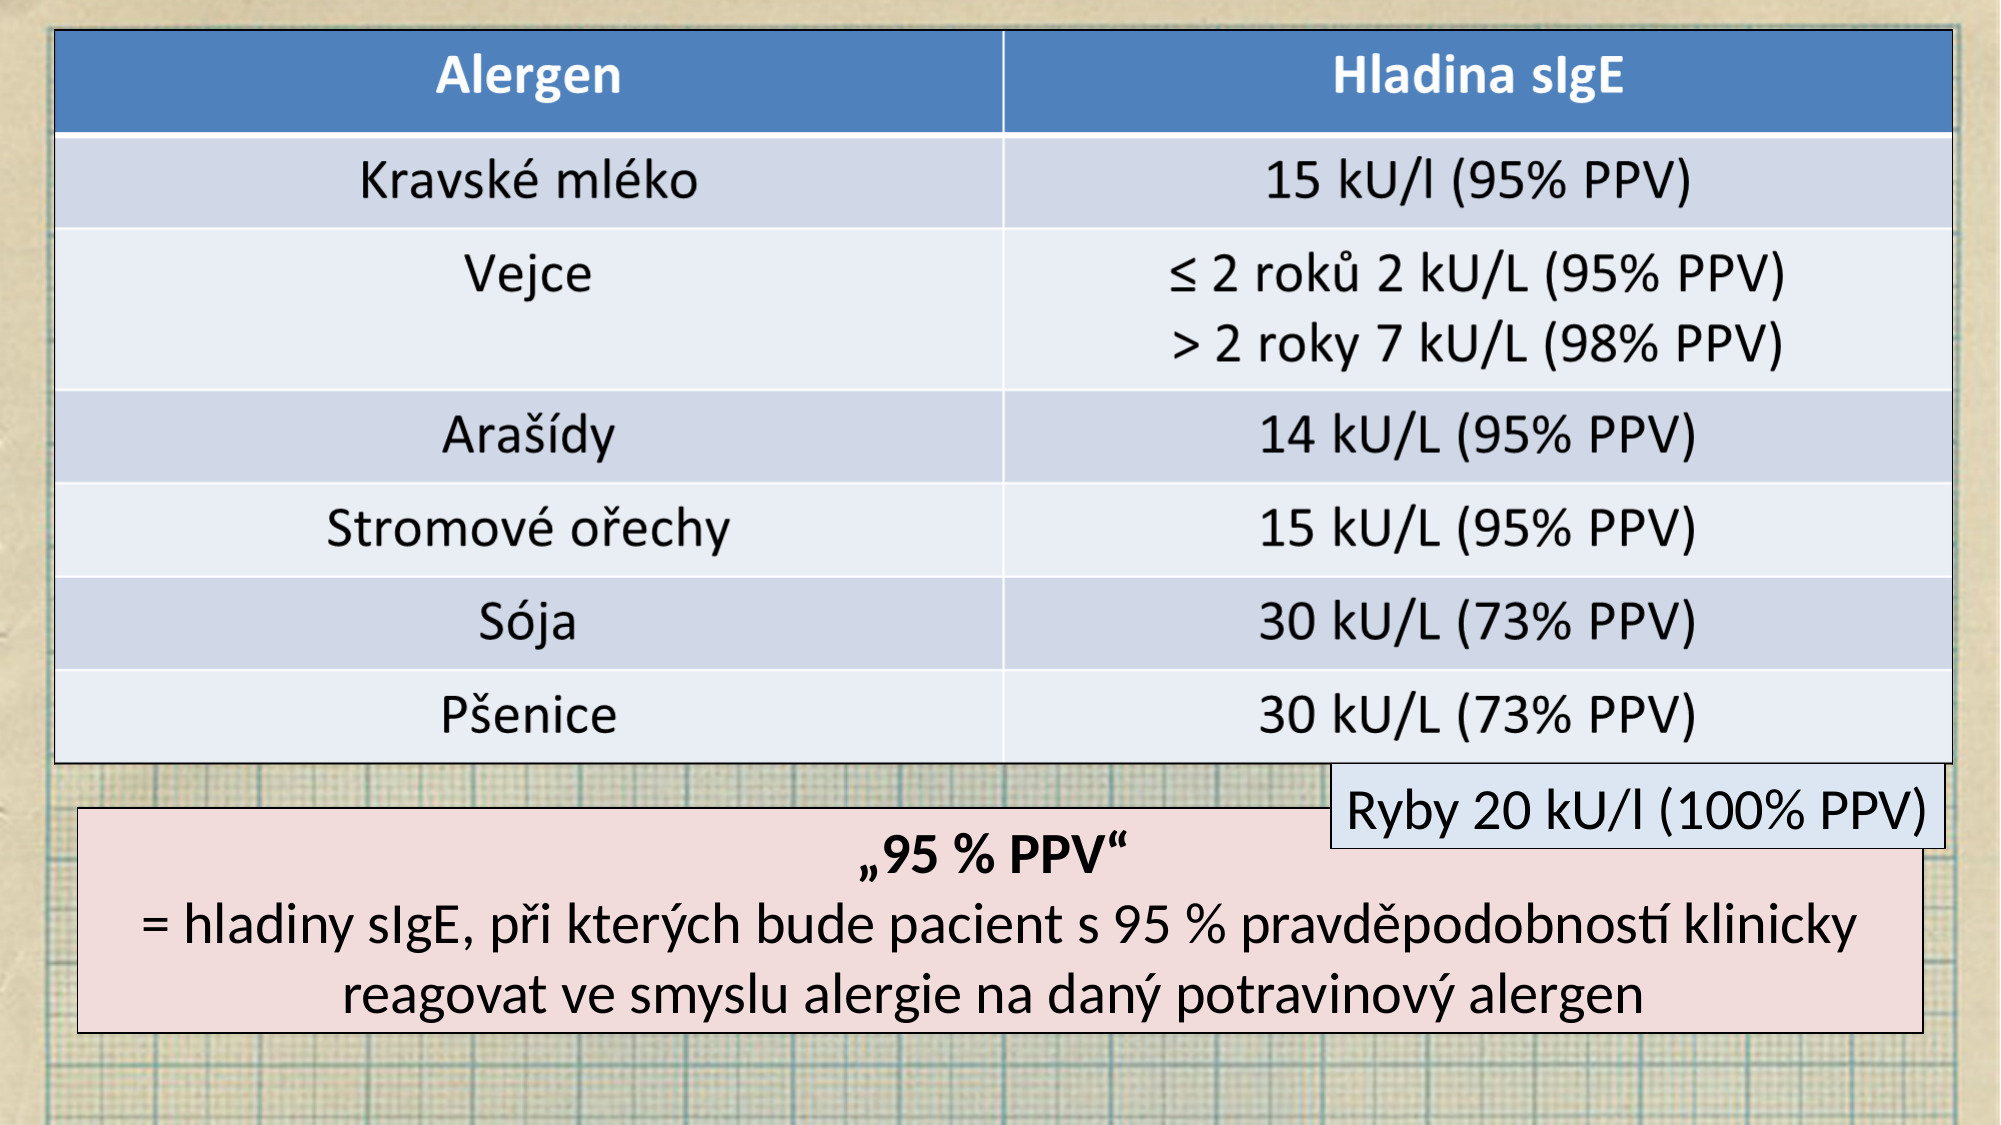

#
Ryby 20 kU/l (100% PPV)
„95 % PPV“
= hladiny sIgE, při kterých bude pacient s 95 % pravděpodobností klinicky reagovat ve smyslu alergie na daný potravinový alergen